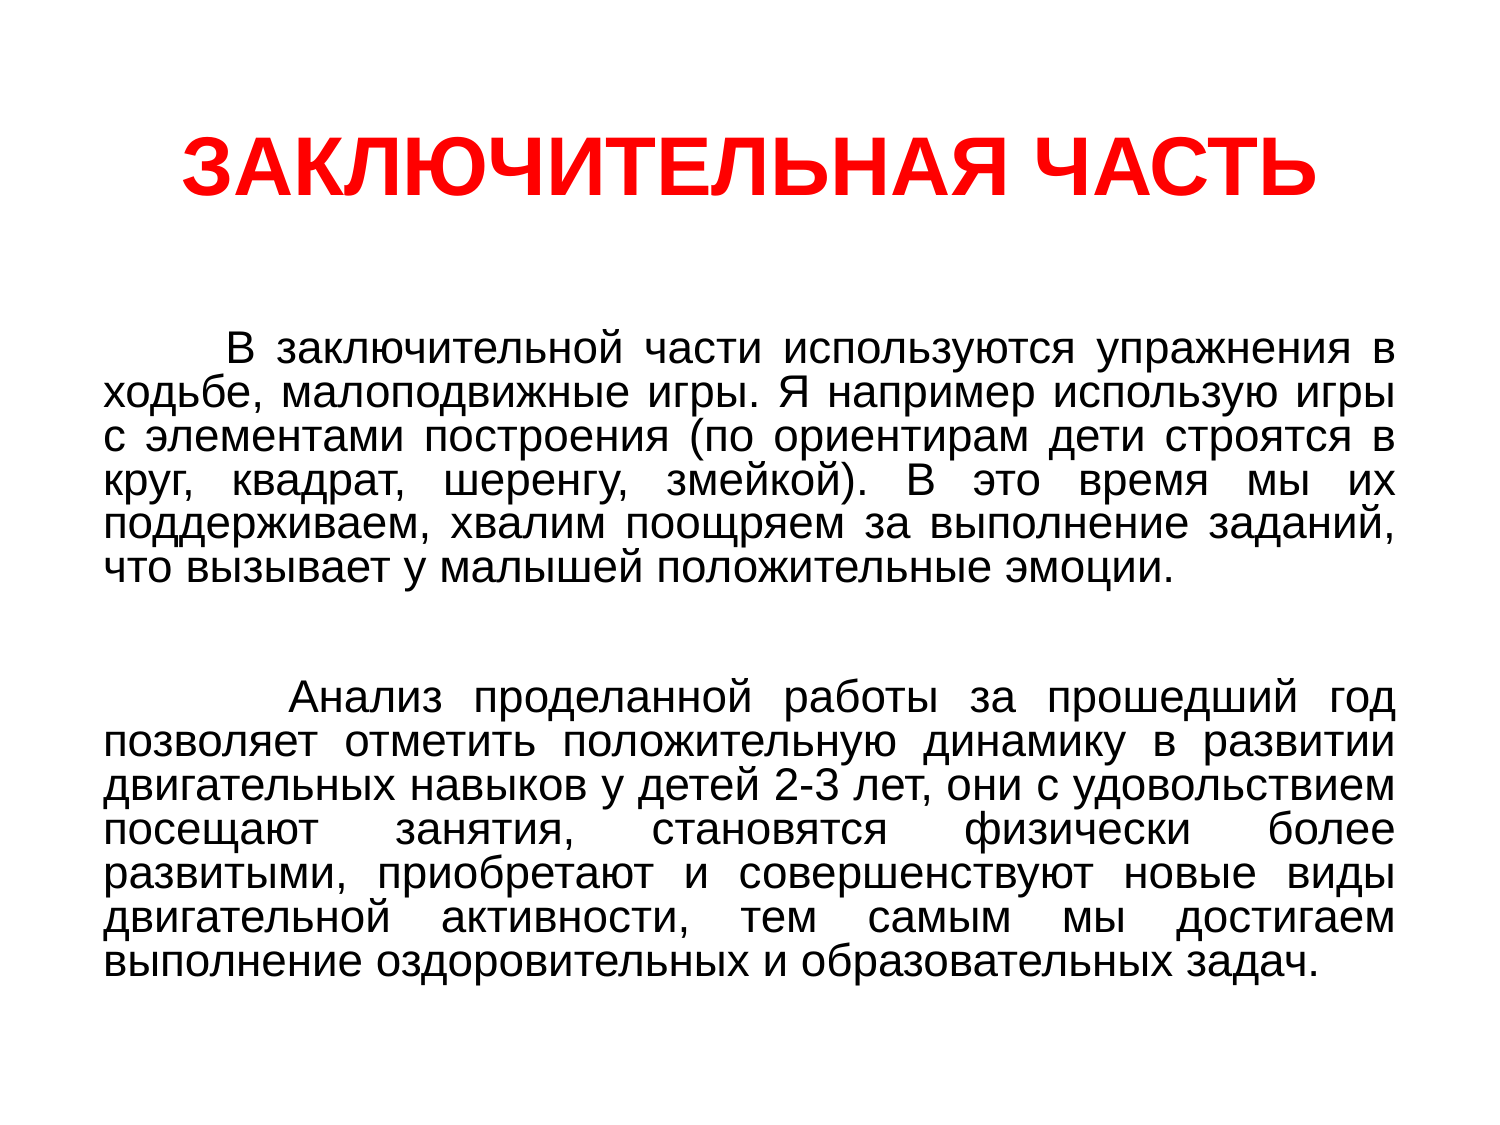

# ЗАКЛЮЧИТЕЛЬНАЯ ЧАСТЬ
 В заключительной части используются упражнения в ходьбе, малоподвижные игры. Я например использую игры с элементами построения (по ориентирам дети строятся в круг, квадрат, шеренгу, змейкой). В это время мы их поддерживаем, хвалим поощряем за выполнение заданий, что вызывает у малышей положительные эмоции.
 Анализ проделанной работы за прошедший год позволяет отметить положительную динамику в развитии двигательных навыков у детей 2-3 лет, они с удовольствием посещают занятия, становятся физически более развитыми, приобретают и совершенствуют новые виды двигательной активности, тем самым мы достигаем выполнение оздоровительных и образовательных задач.